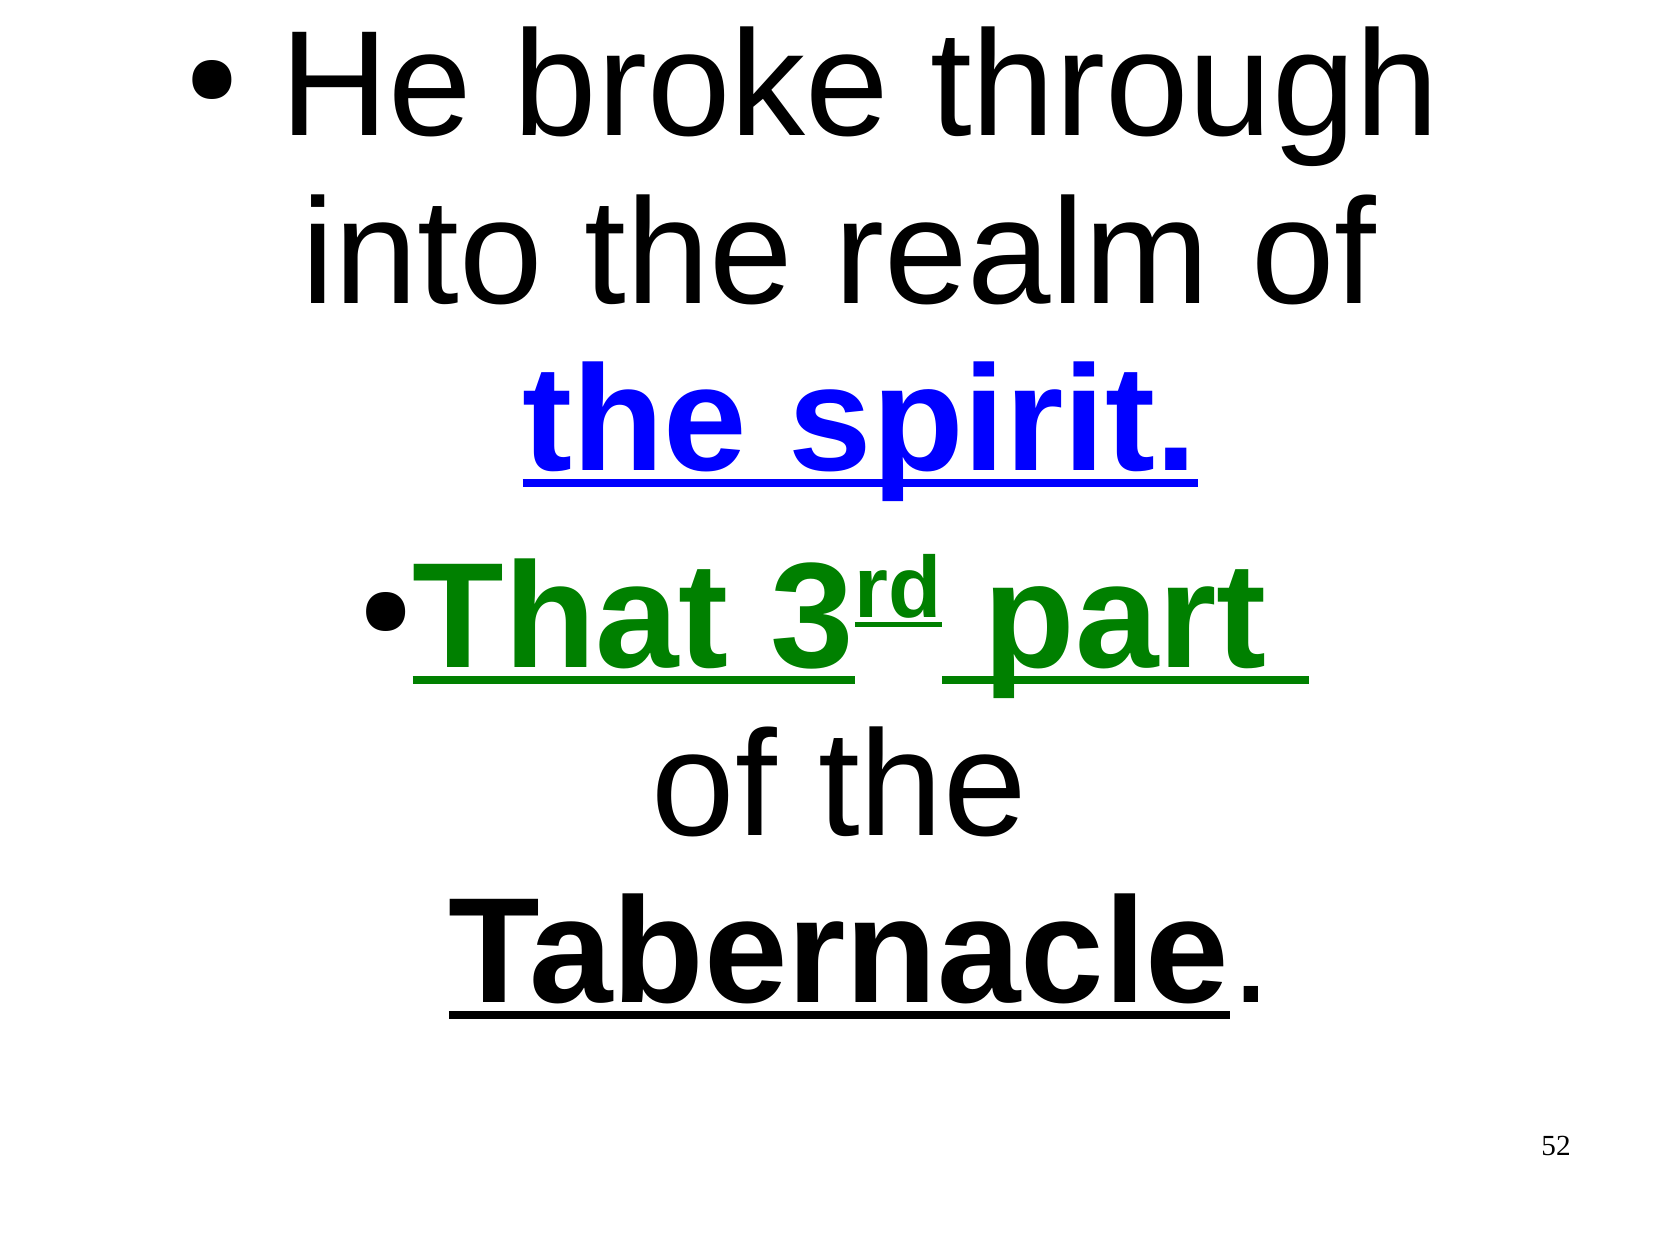

# He broke through into the realm of the spirit.
That 3rd part
of the
Tabernacle.
52